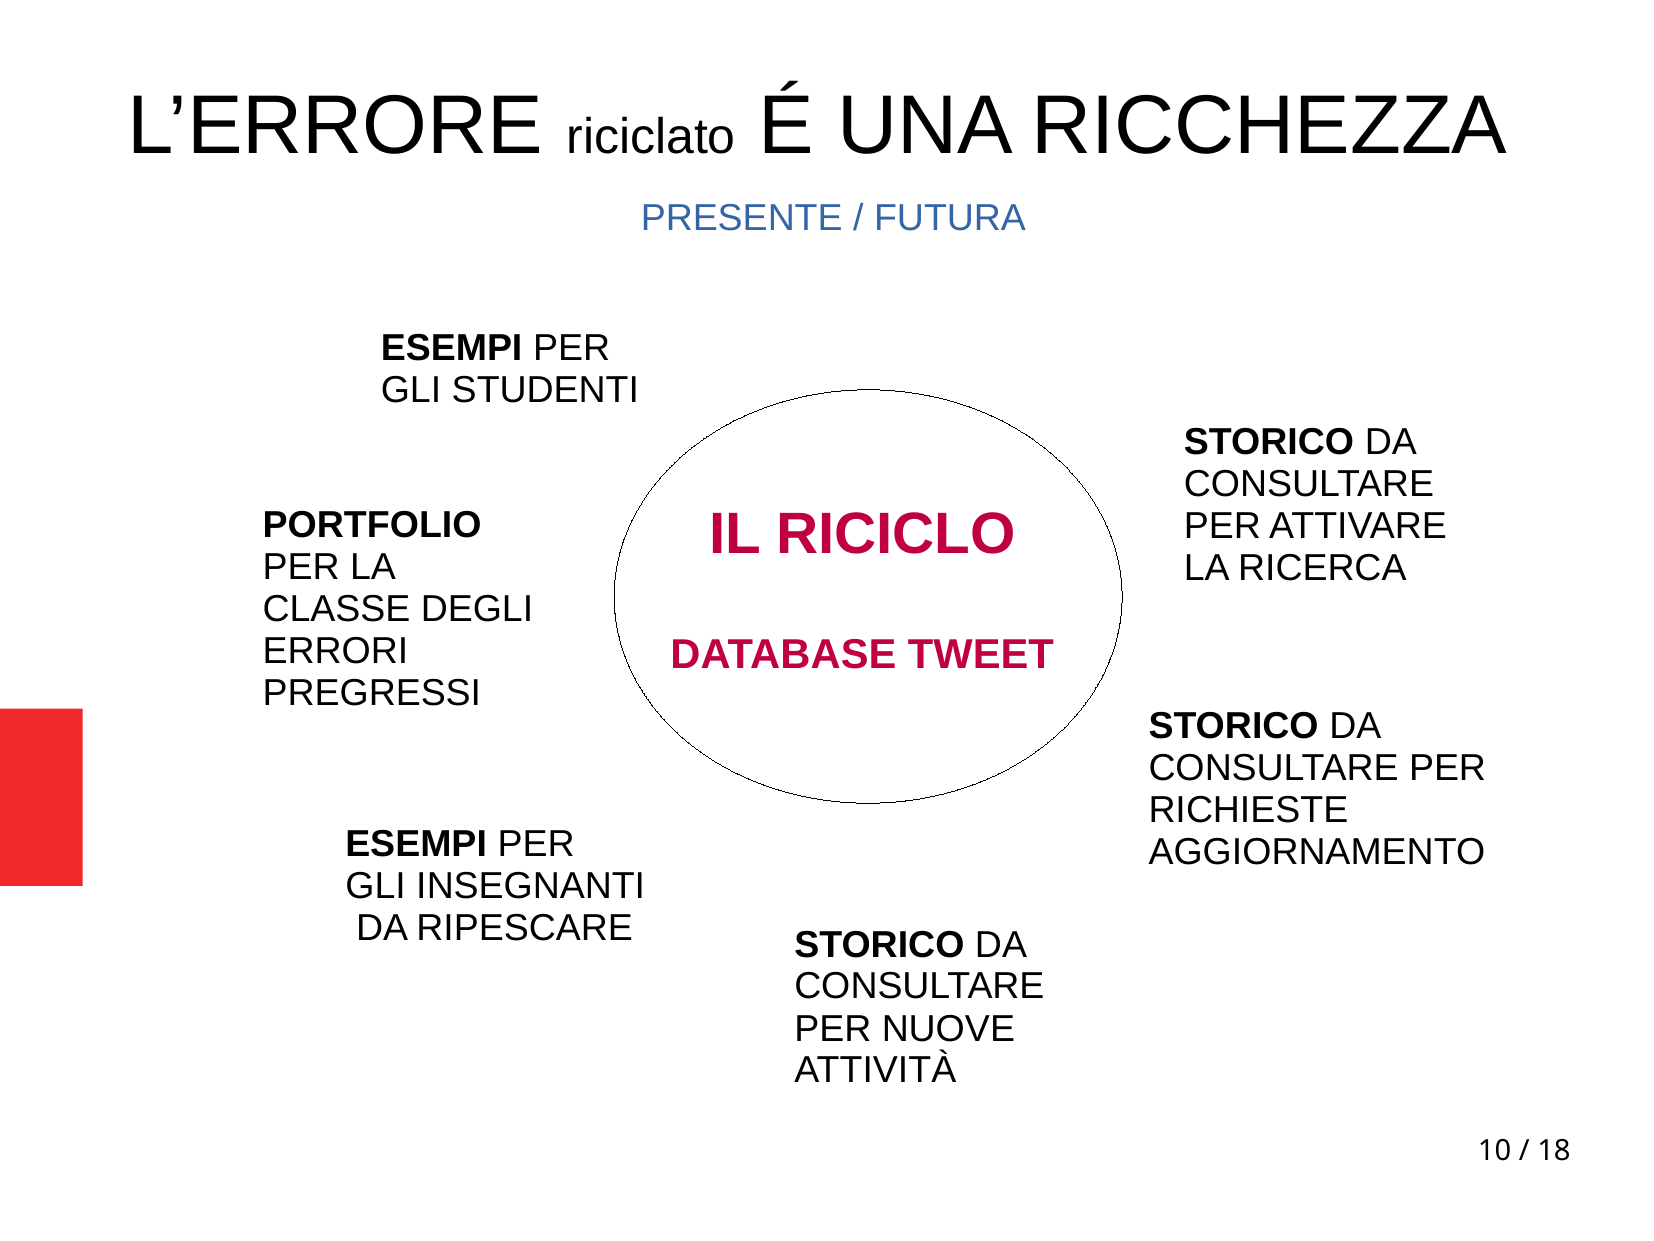

L’ERRORE riciclato É UNA RICCHEZZA
PRESENTE / FUTURA
ESEMPI PER GLI STUDENTI
STORICO DA CONSULTARE PER ATTIVARE LA RICERCA
IL RICICLO
DATABASE TWEET
PORTFOLIO PER LA CLASSE DEGLI ERRORI PREGRESSI
STORICO DA CONSULTARE PER RICHIESTE
AGGIORNAMENTO
ESEMPI PER
GLI INSEGNANTI
 DA RIPESCARE
#
STORICO DA CONSULTARE PER NUOVE ATTIVITÀ
10